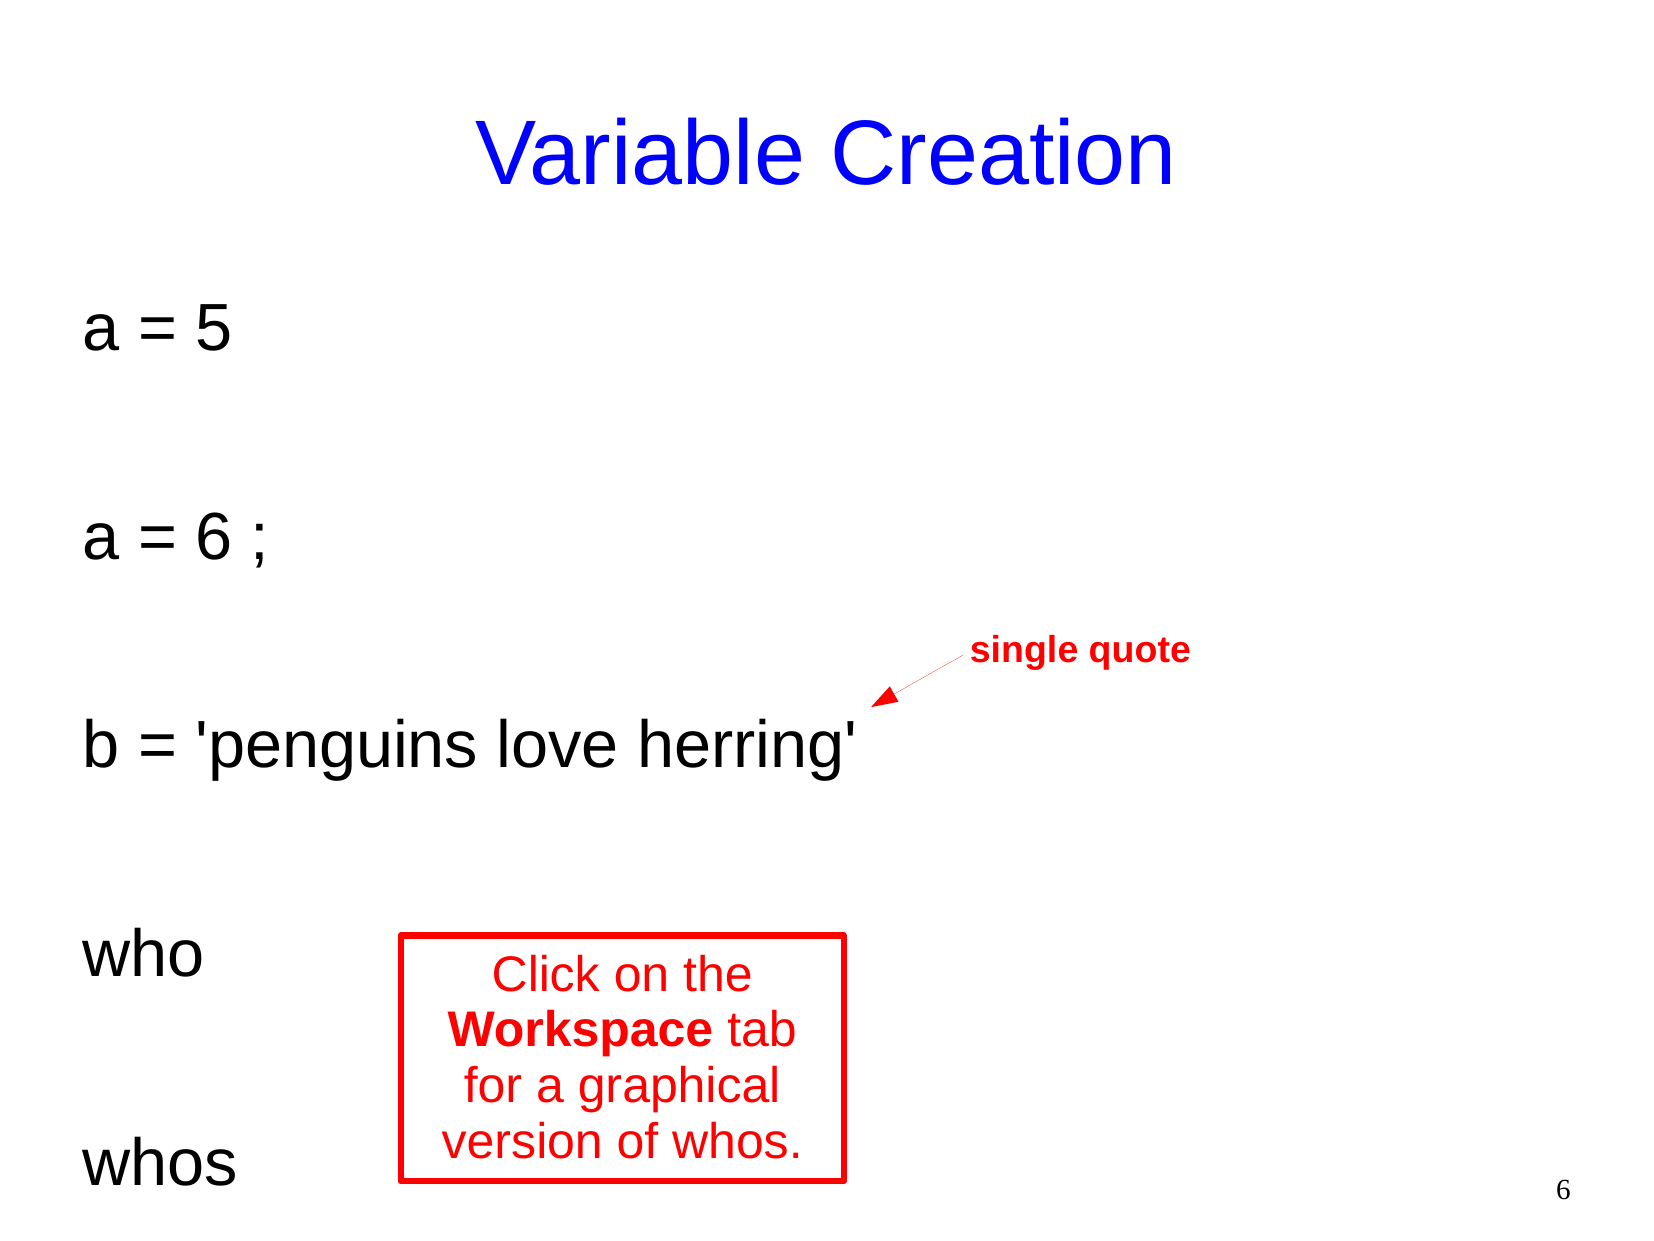

# Variable Creation
a = 5
a = 6 ;
b = 'penguins love herring'
who
whos
single quote
Click on the Workspace tab for a graphical version of whos.
6